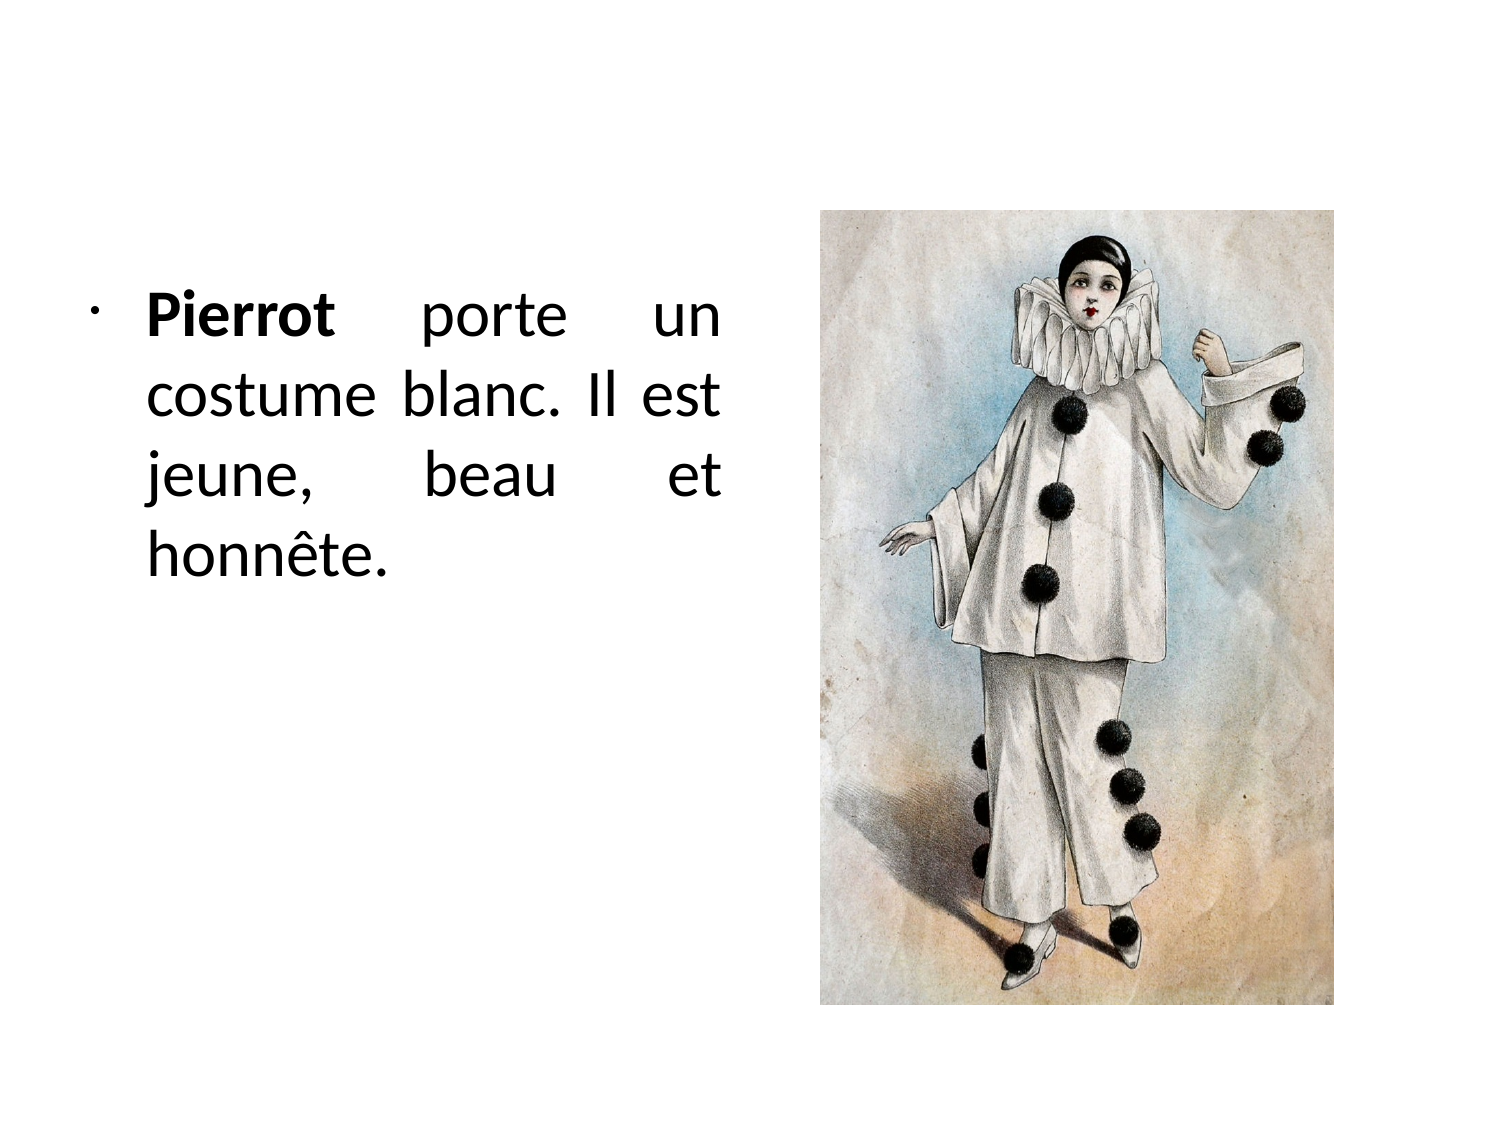

# Pierrot porte un costume blanc. Il est jeune, beau et honnête.